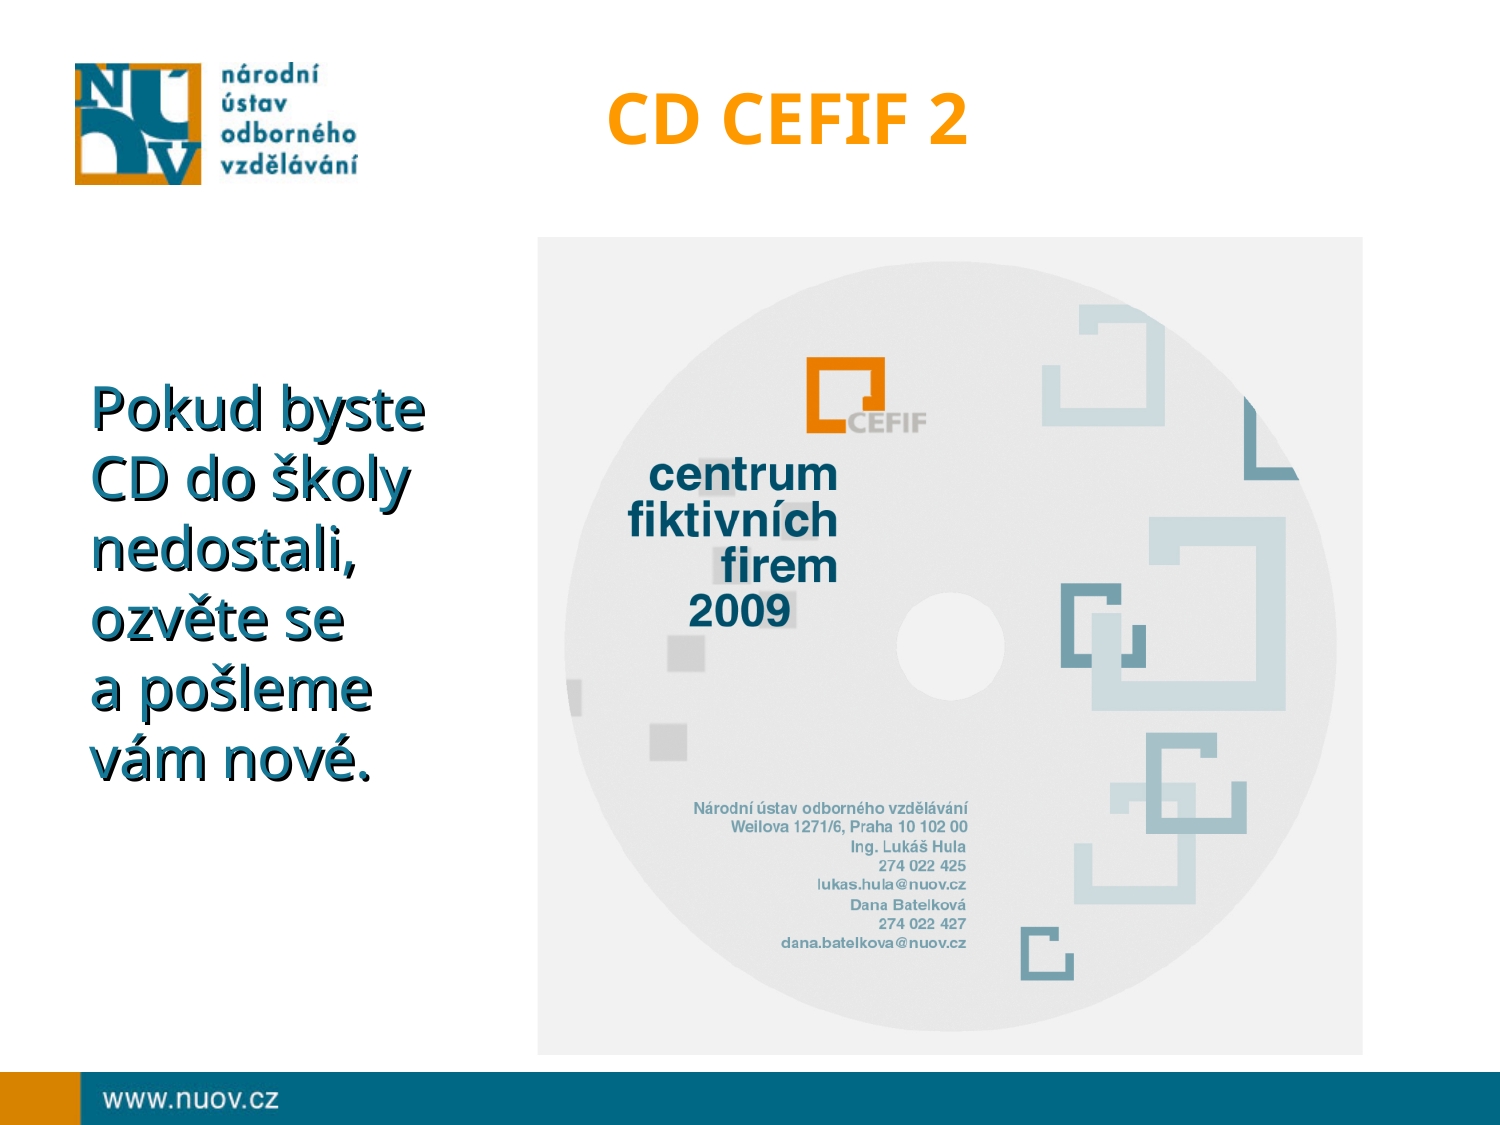

# CD CEFIF 2
Pokud byste CD do školy nedostali, ozvěte se
a pošleme vám nové.